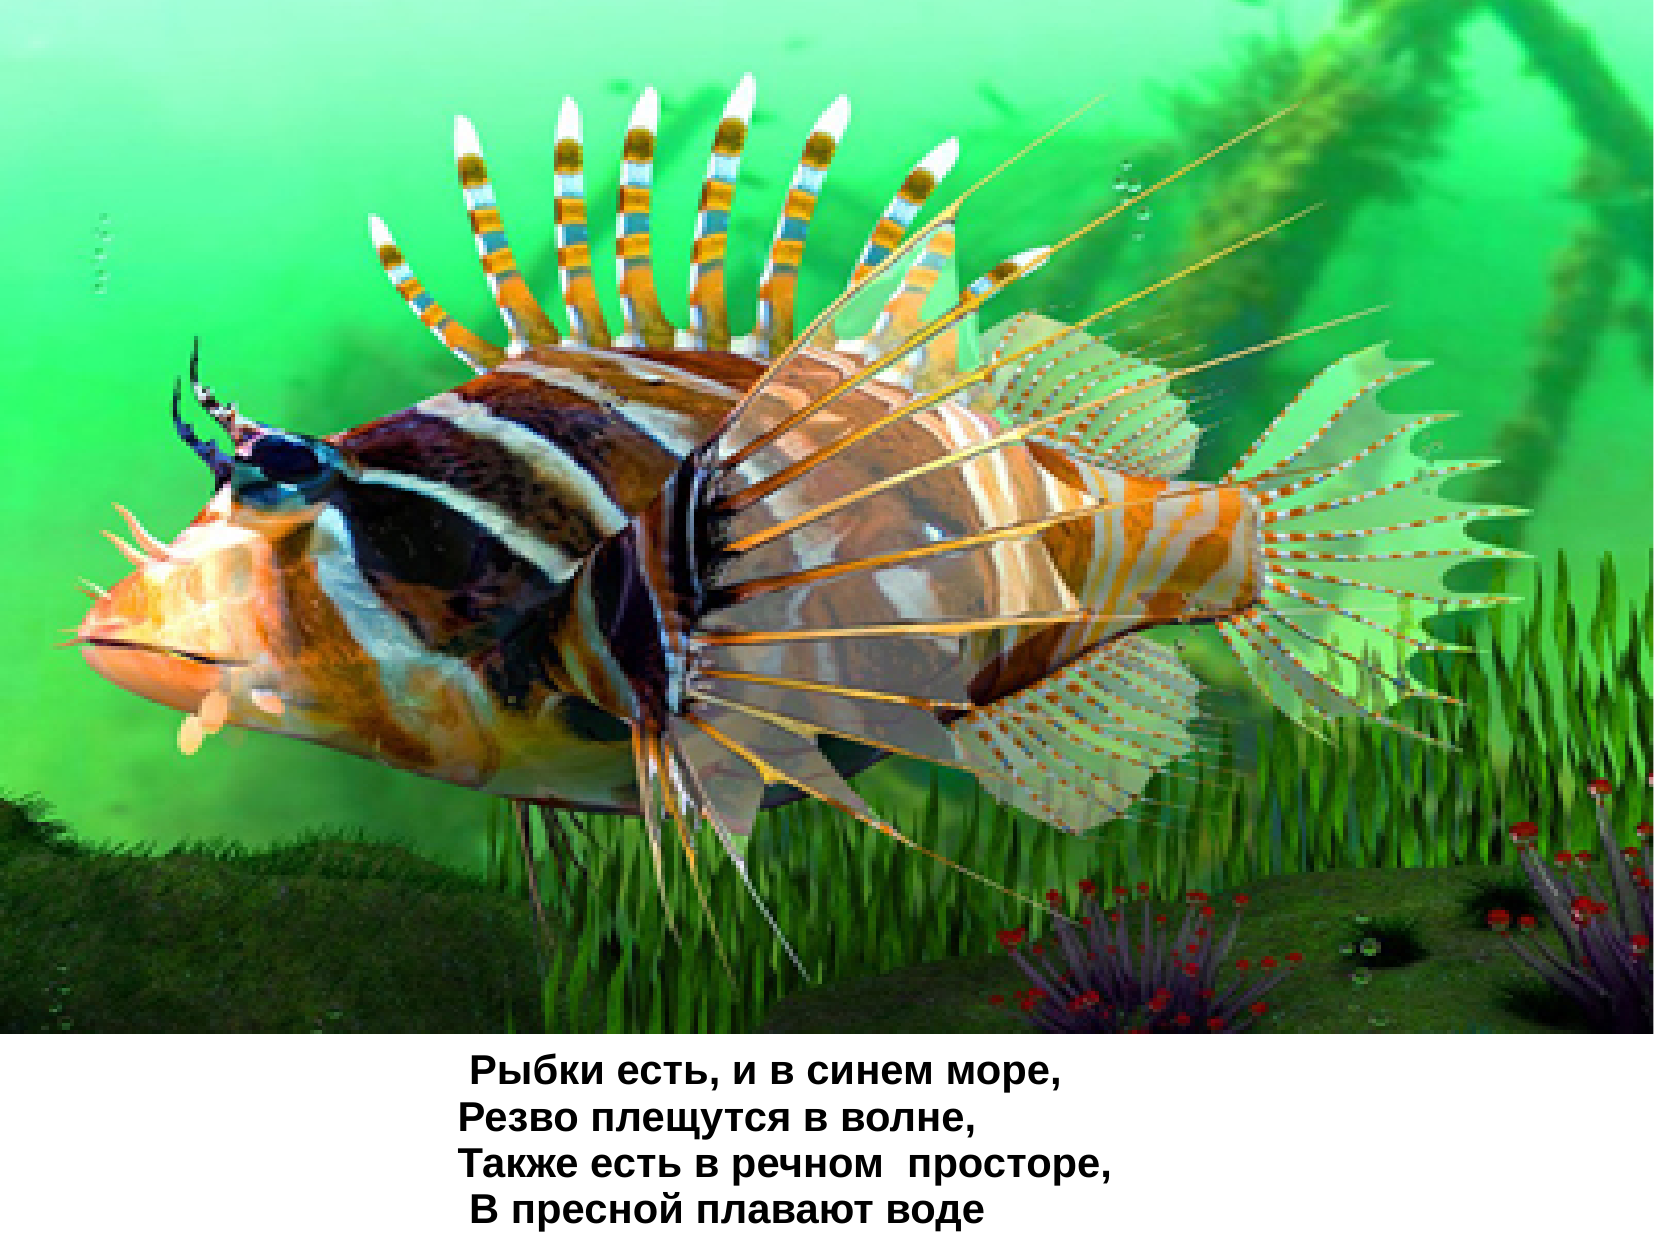

Рыбки есть, и в синем море,
Резво плещутся в волне,
Также есть в речном просторе,
 В пресной плавают воде